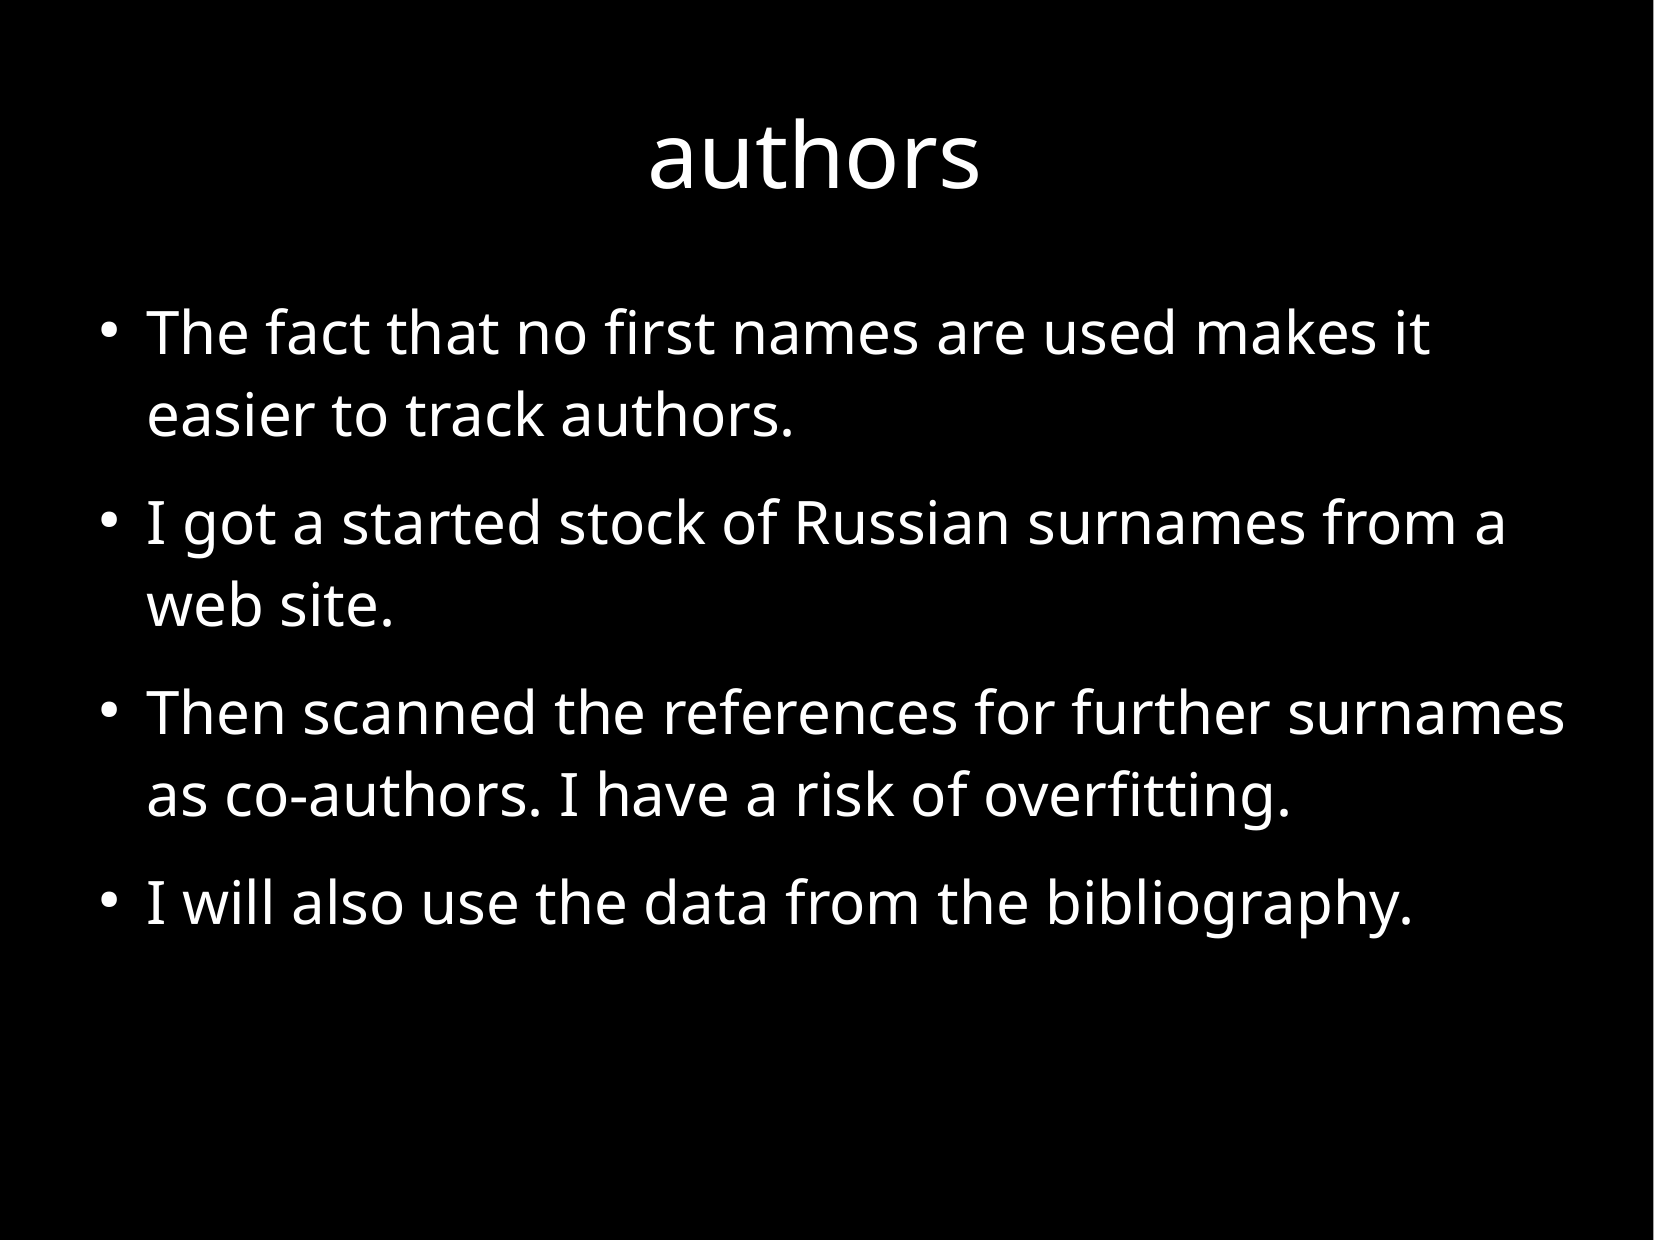

# authors
The fact that no first names are used makes it easier to track authors.
I got a started stock of Russian surnames from a web site.
Then scanned the references for further surnames as co-authors. I have a risk of overfitting.
I will also use the data from the bibliography.